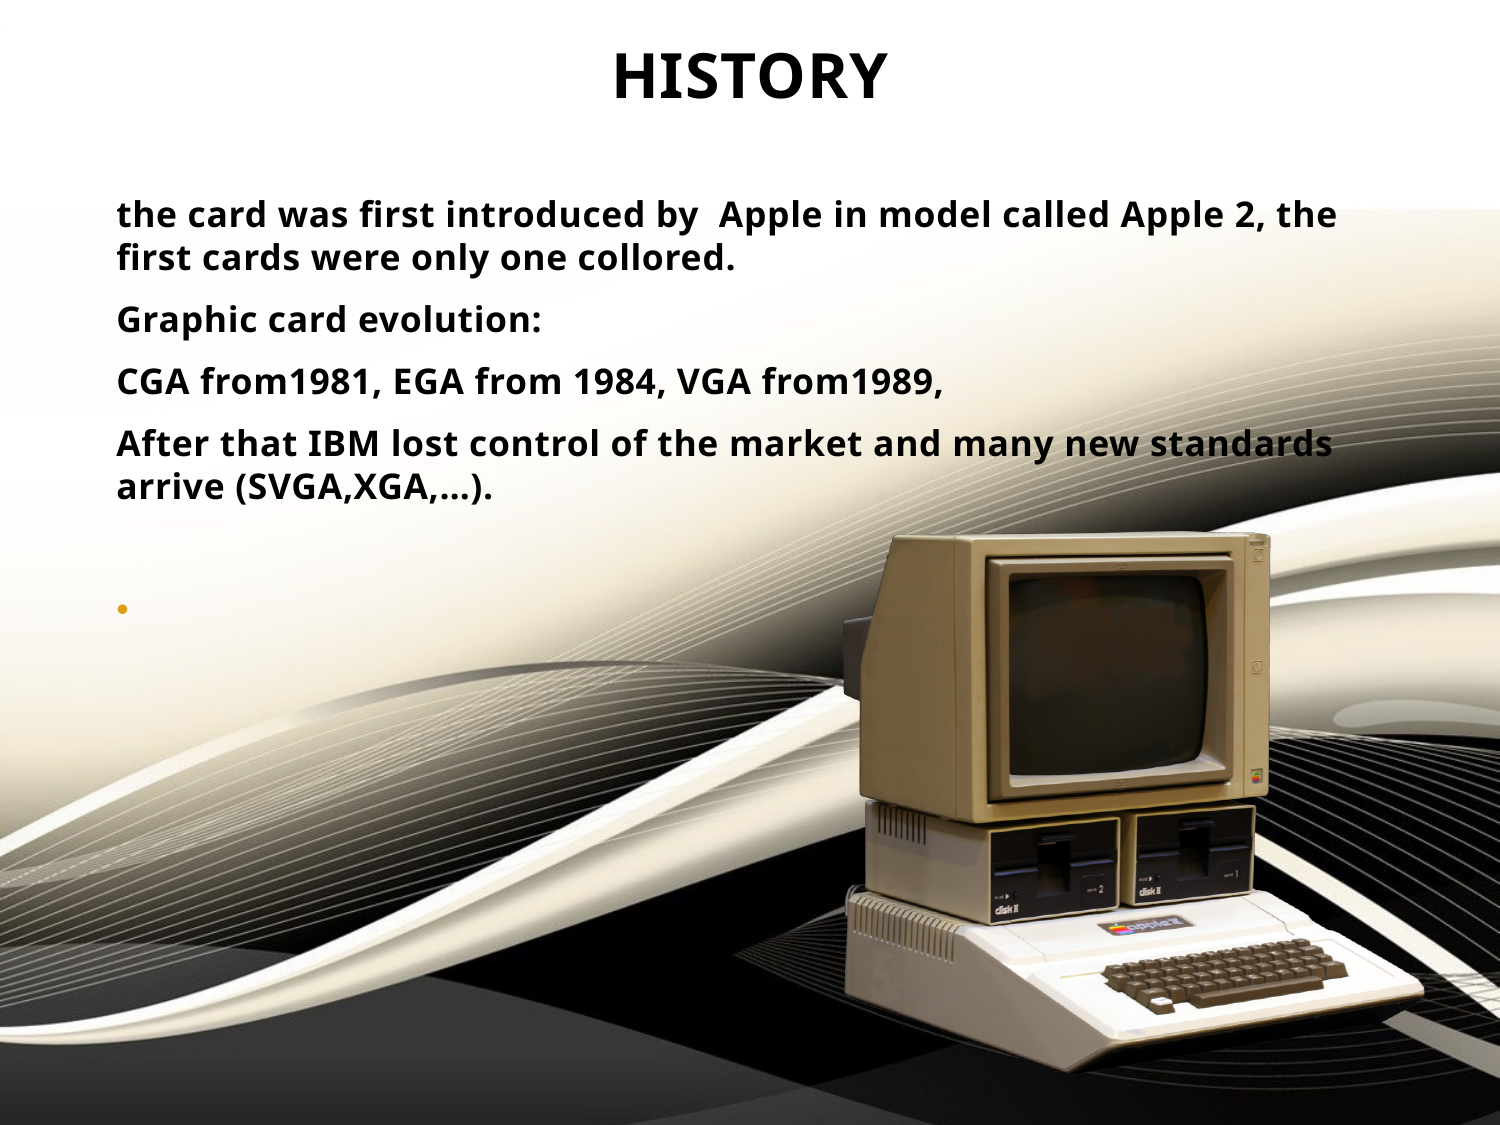

# history
the card was first introduced by Apple in model called Apple 2, the first cards were only one collored.
Graphic card evolution:
CGA from1981, EGA from 1984, VGA from1989,
After that IBM lost control of the market and many new standards arrive (SVGA,XGA,…).